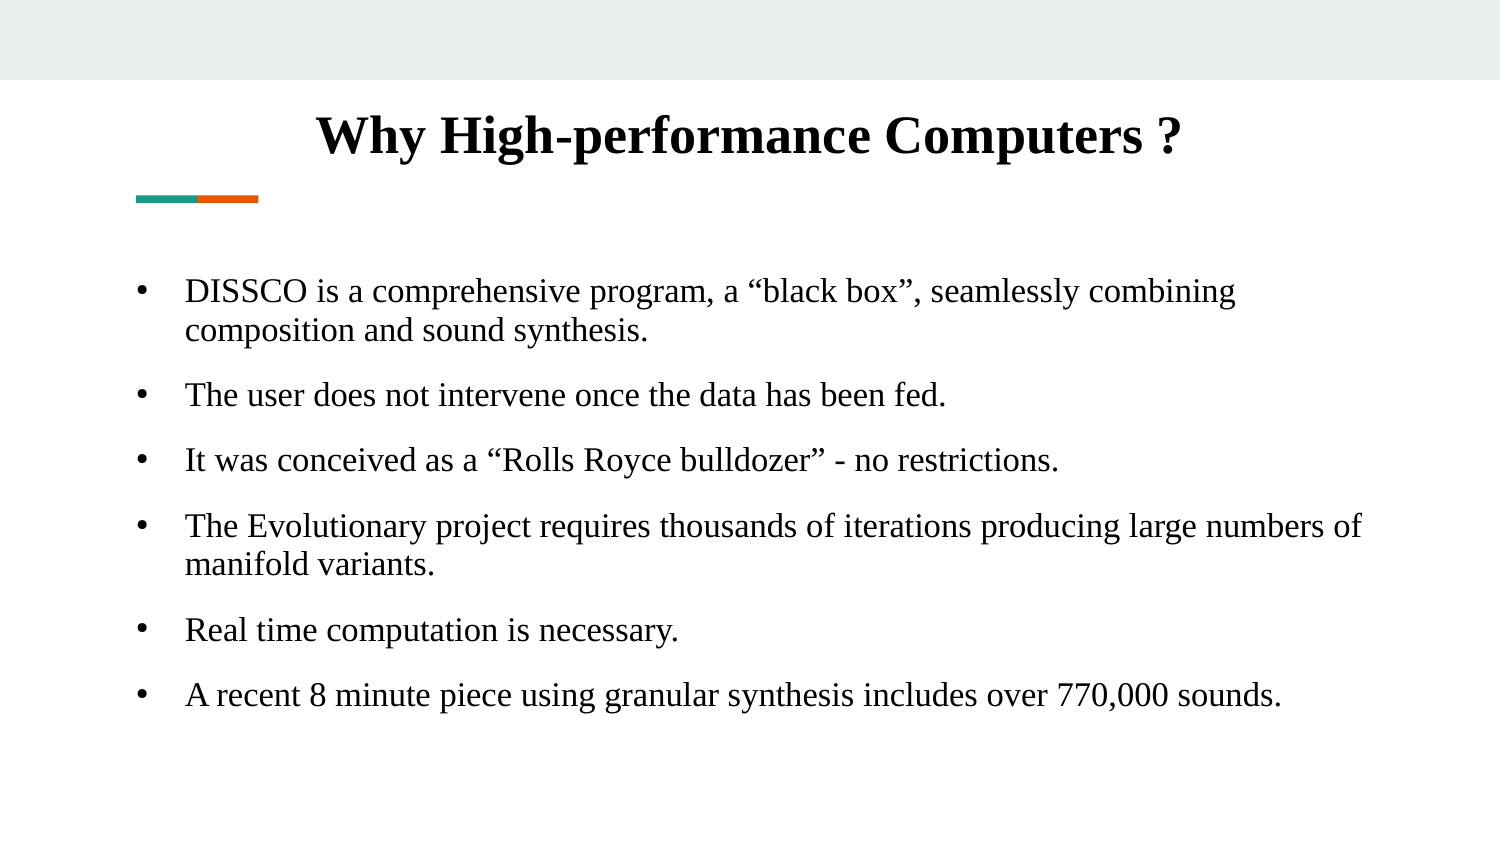

# Why High-performance Computers ?
DISSCO is a comprehensive program, a “black box”, seamlessly combining composition and sound synthesis.
The user does not intervene once the data has been fed.
It was conceived as a “Rolls Royce bulldozer” - no restrictions.
The Evolutionary project requires thousands of iterations producing large numbers of manifold variants.
Real time computation is necessary.
A recent 8 minute piece using granular synthesis includes over 770,000 sounds.